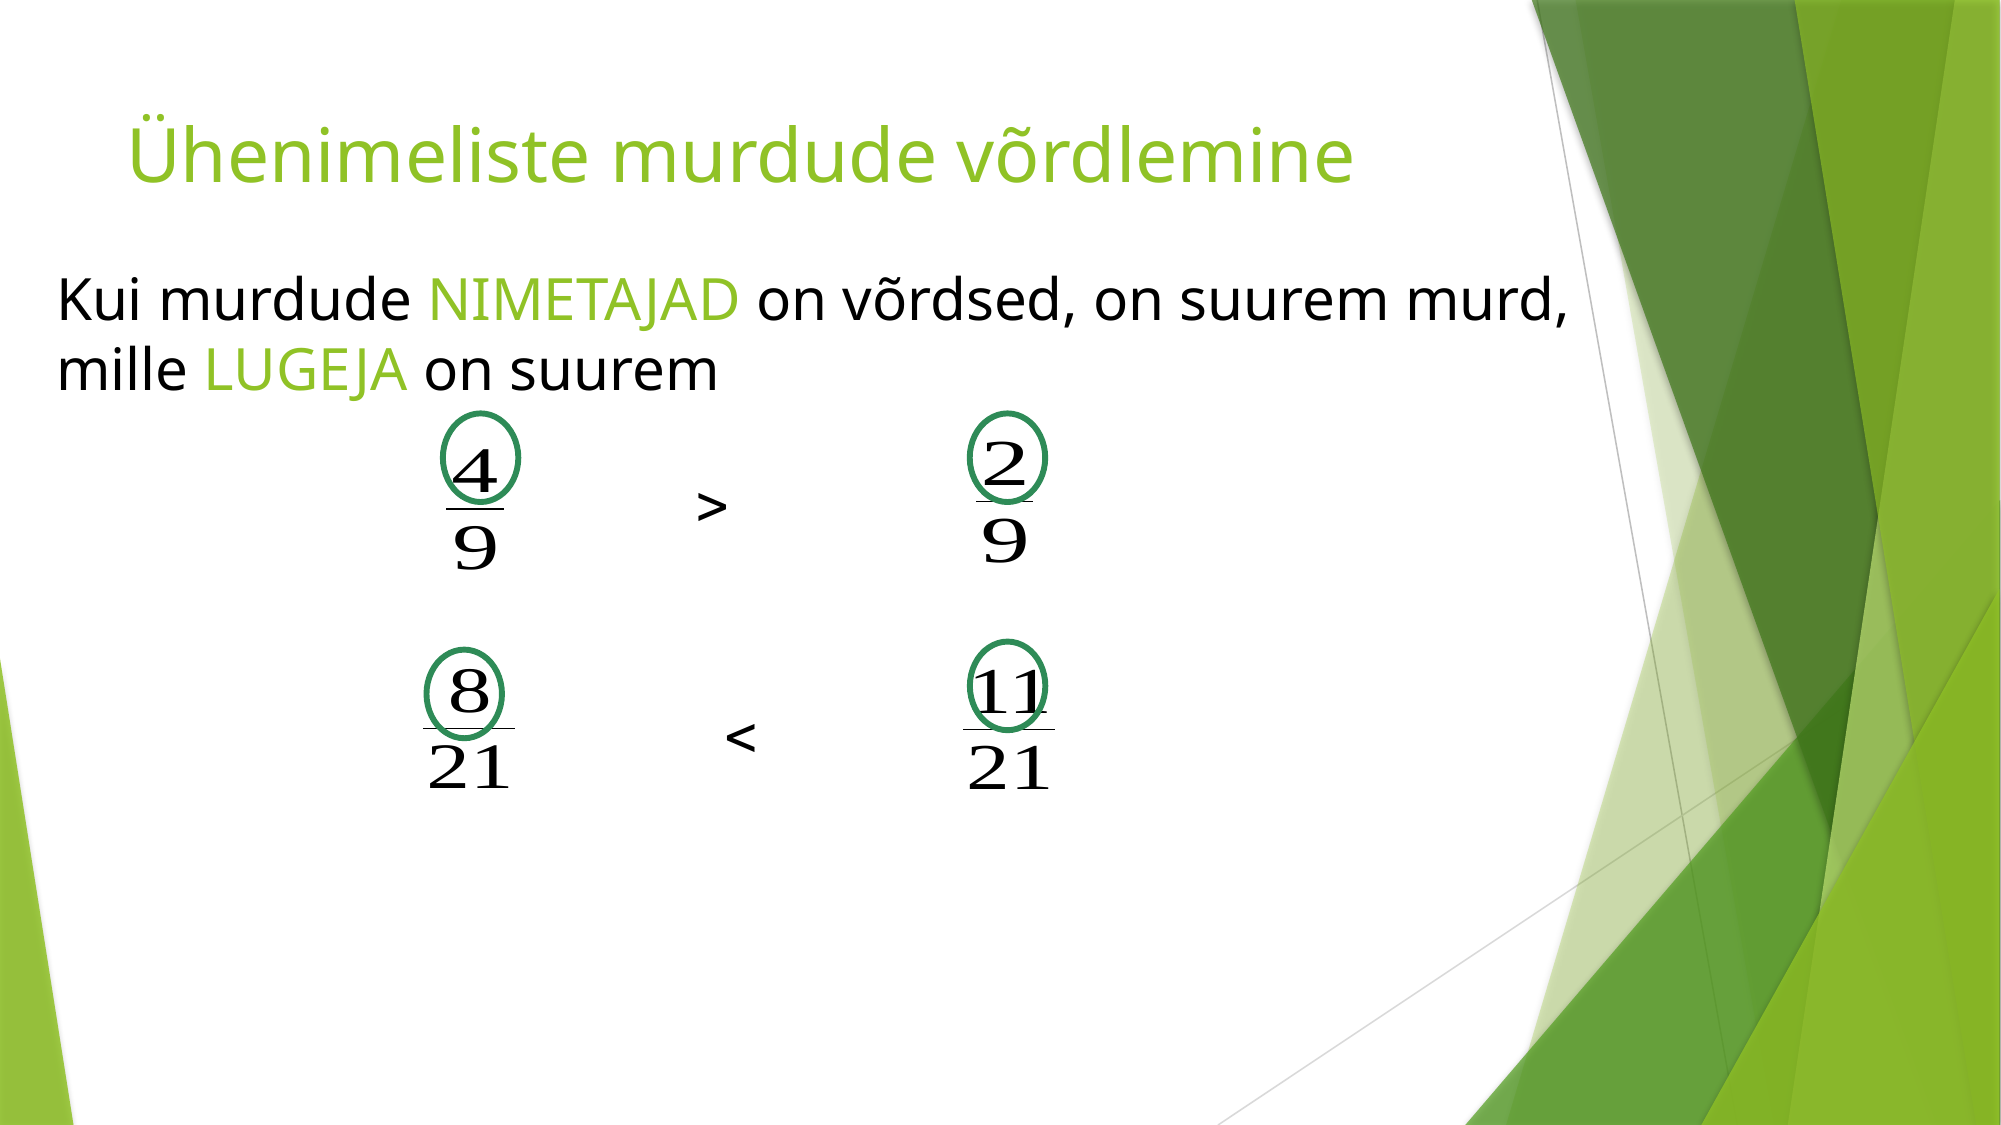

# Ühenimeliste murdude võrdlemine
Kui murdude NIMETAJAD on võrdsed, on suurem murd,
mille LUGEJA on suurem